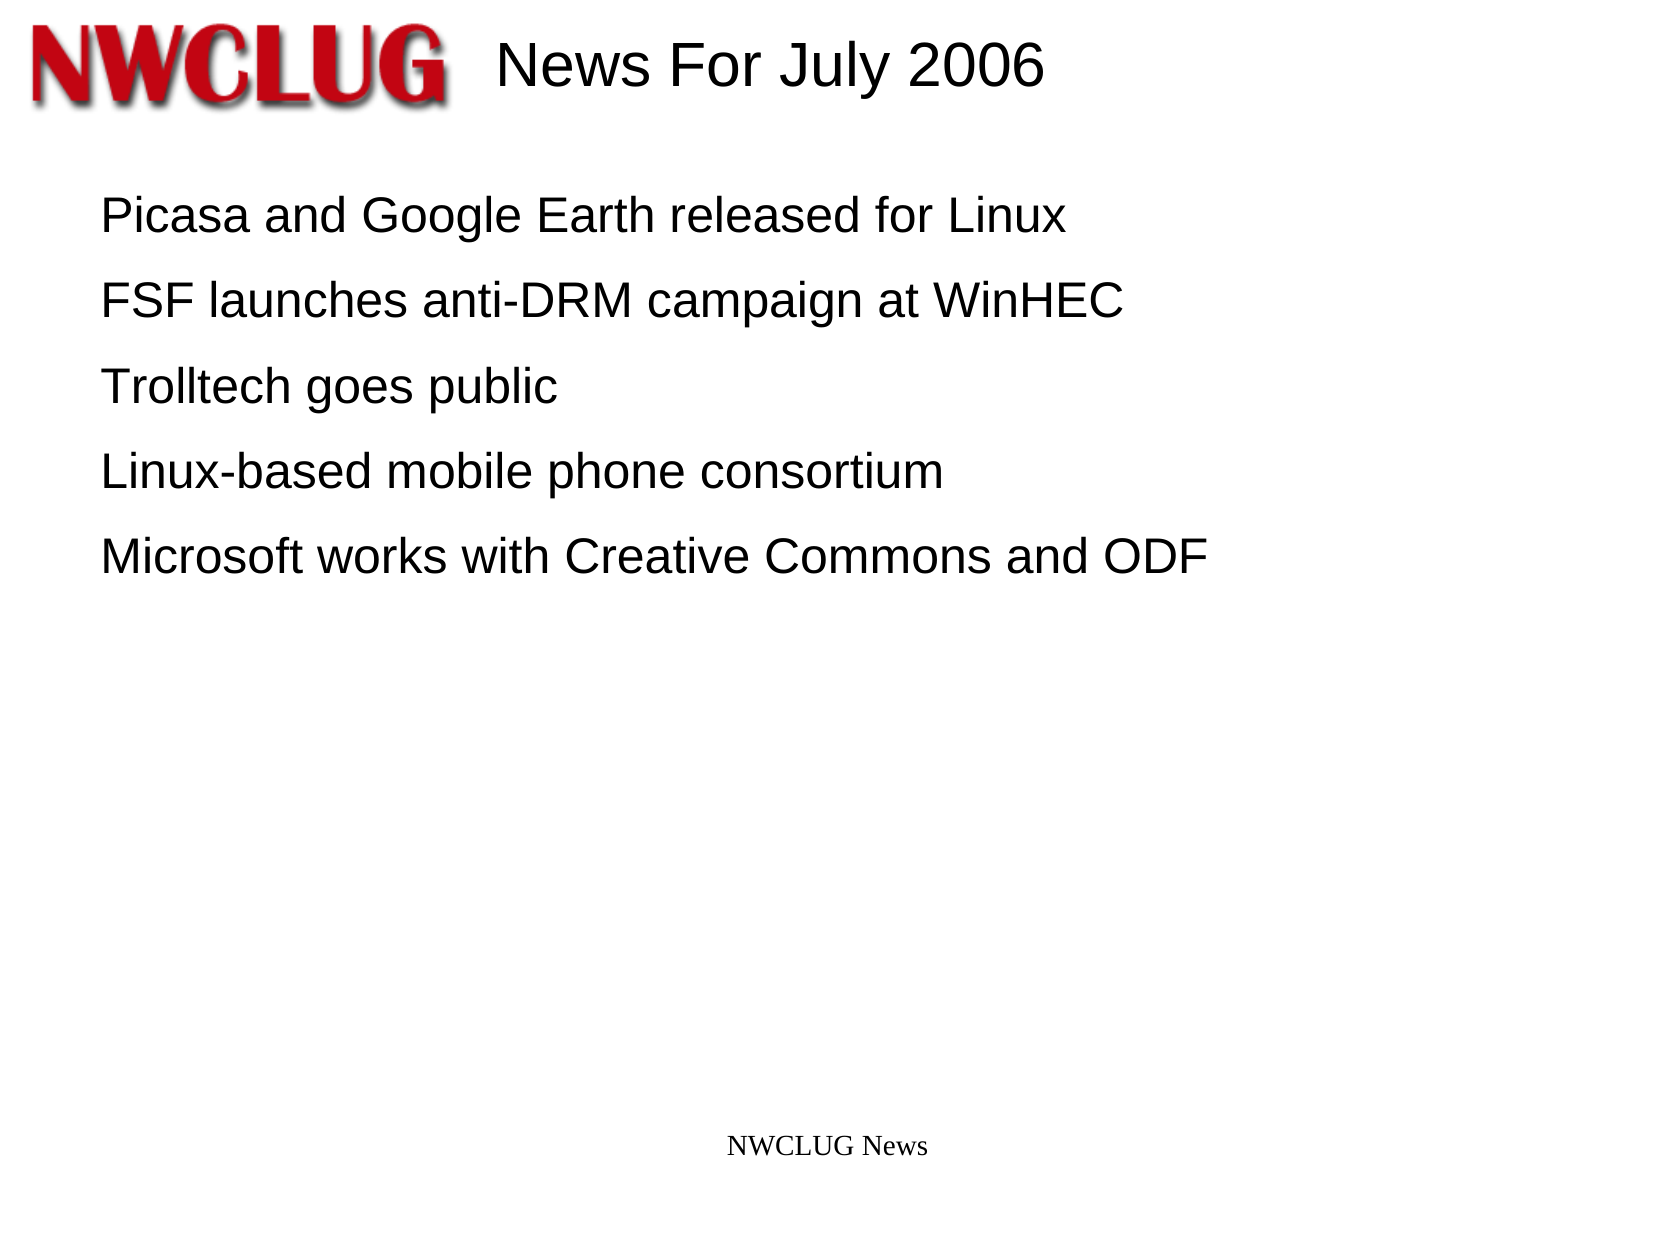

# News For July 2006
Picasa and Google Earth released for Linux
FSF launches anti-DRM campaign at WinHEC
Trolltech goes public
Linux-based mobile phone consortium
Microsoft works with Creative Commons and ODF